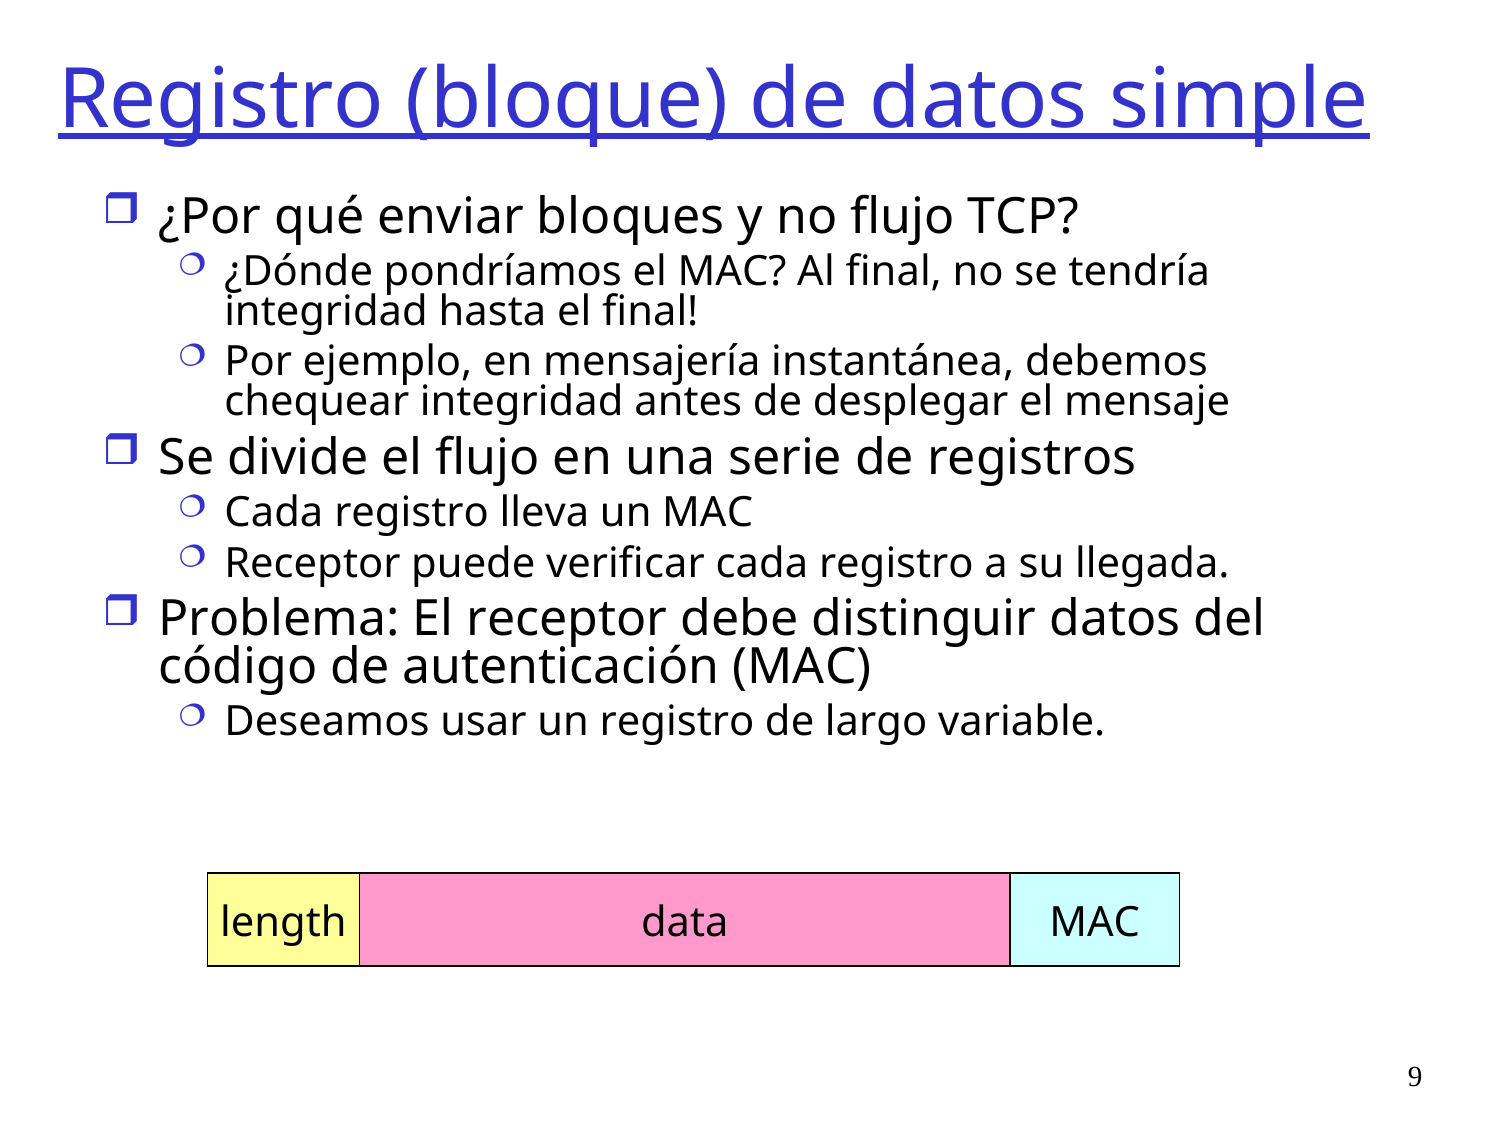

# Registro (bloque) de datos simple
¿Por qué enviar bloques y no flujo TCP?
¿Dónde pondríamos el MAC? Al final, no se tendría integridad hasta el final!
Por ejemplo, en mensajería instantánea, debemos chequear integridad antes de desplegar el mensaje
Se divide el flujo en una serie de registros
Cada registro lleva un MAC
Receptor puede verificar cada registro a su llegada.
Problema: El receptor debe distinguir datos del código de autenticación (MAC)
Deseamos usar un registro de largo variable.
length
data
MAC